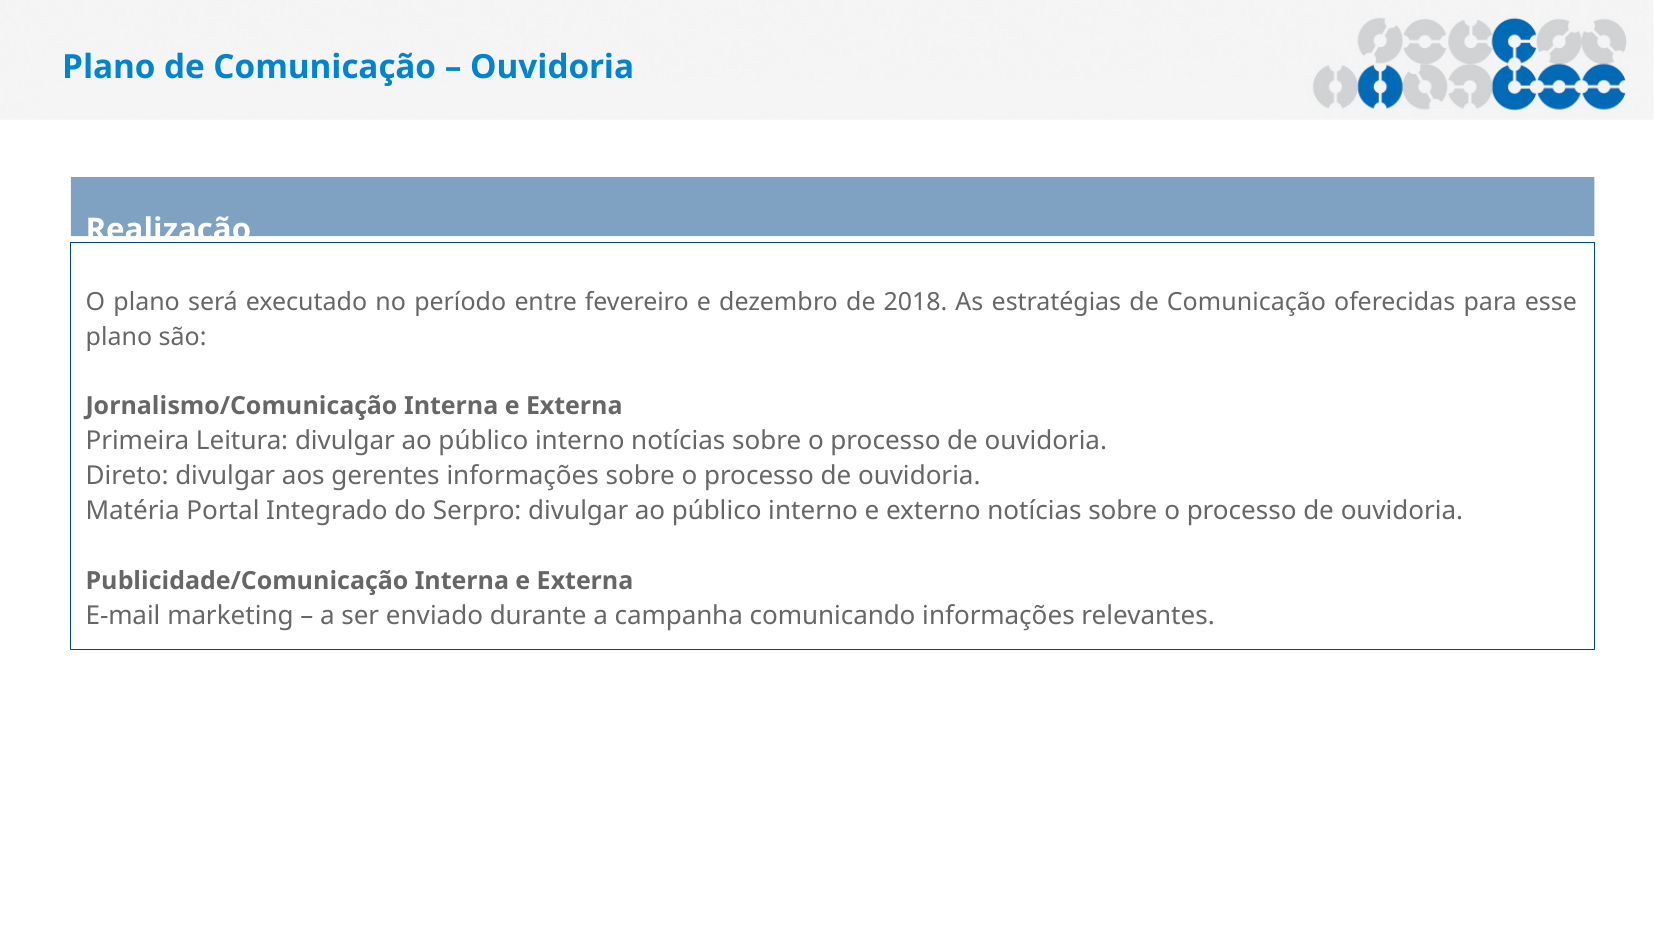

Plano de Comunicação – Ouvidoria
Realização
O plano será executado no período entre fevereiro e dezembro de 2018. As estratégias de Comunicação oferecidas para esse plano são:
Jornalismo/Comunicação Interna e Externa
Primeira Leitura: divulgar ao público interno notícias sobre o processo de ouvidoria.
Direto: divulgar aos gerentes informações sobre o processo de ouvidoria.
Matéria Portal Integrado do Serpro: divulgar ao público interno e externo notícias sobre o processo de ouvidoria.
Publicidade/Comunicação Interna e Externa
E-mail marketing – a ser enviado durante a campanha comunicando informações relevantes.